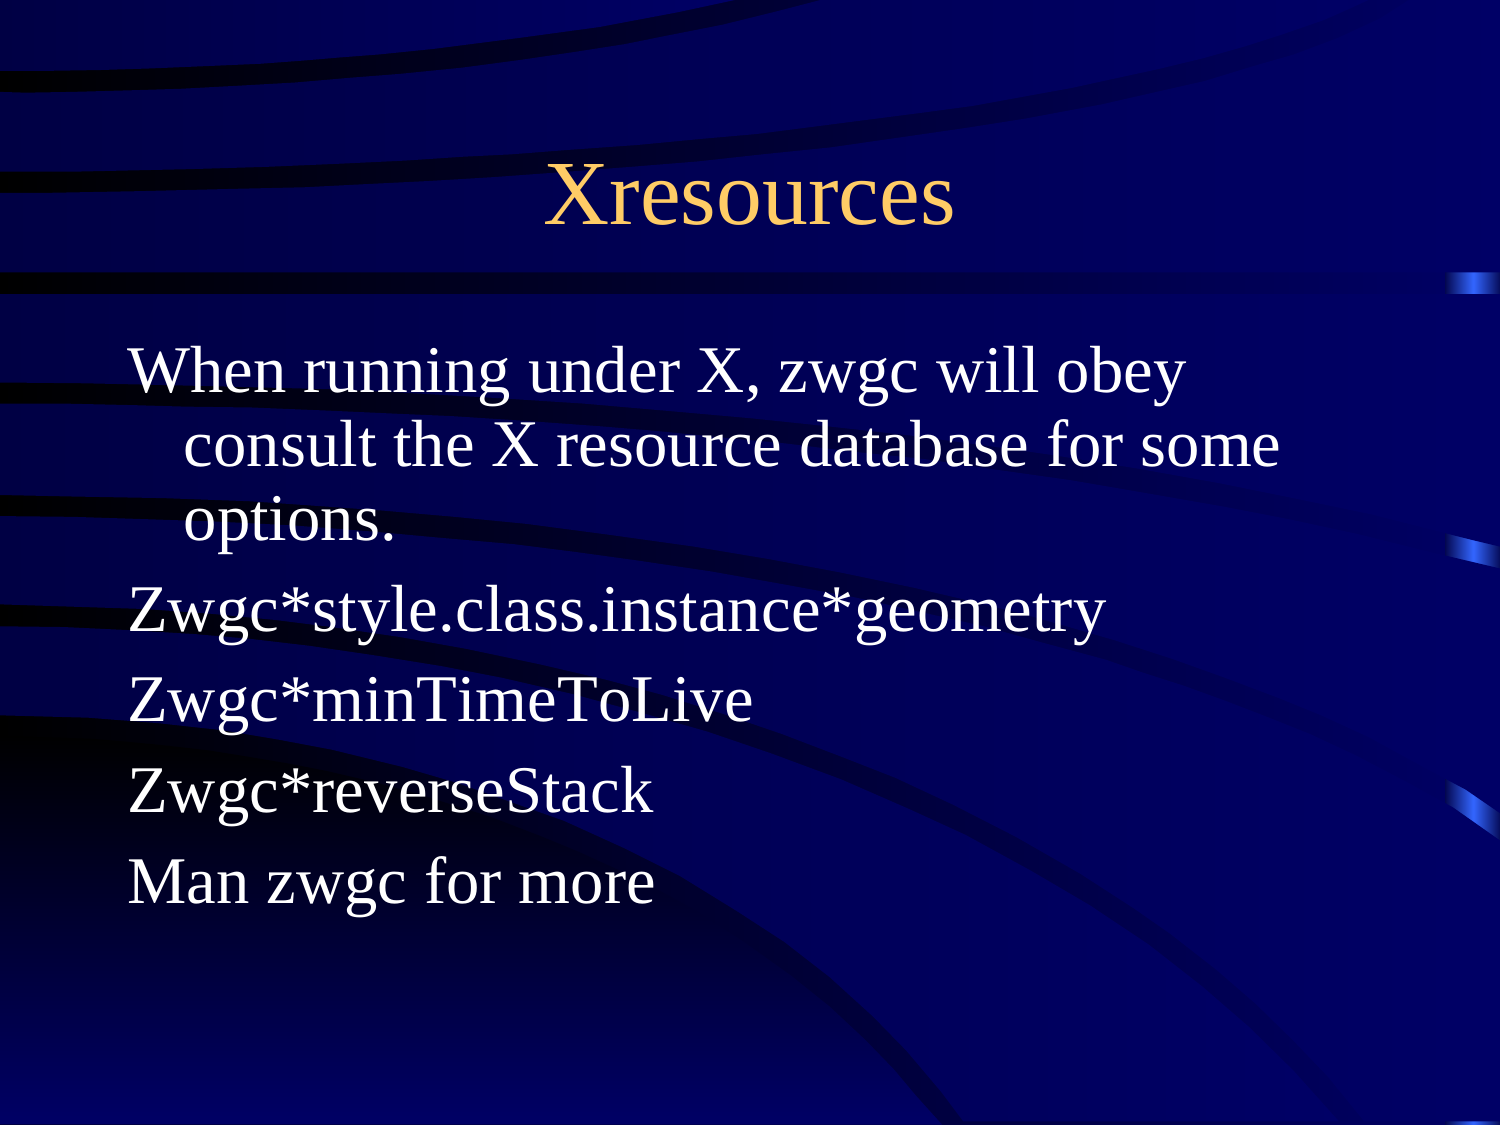

# Xresources
When running under X, zwgc will obey consult the X resource database for some options.
Zwgc*style.class.instance*geometry
Zwgc*minTimeToLive
Zwgc*reverseStack
Man zwgc for more